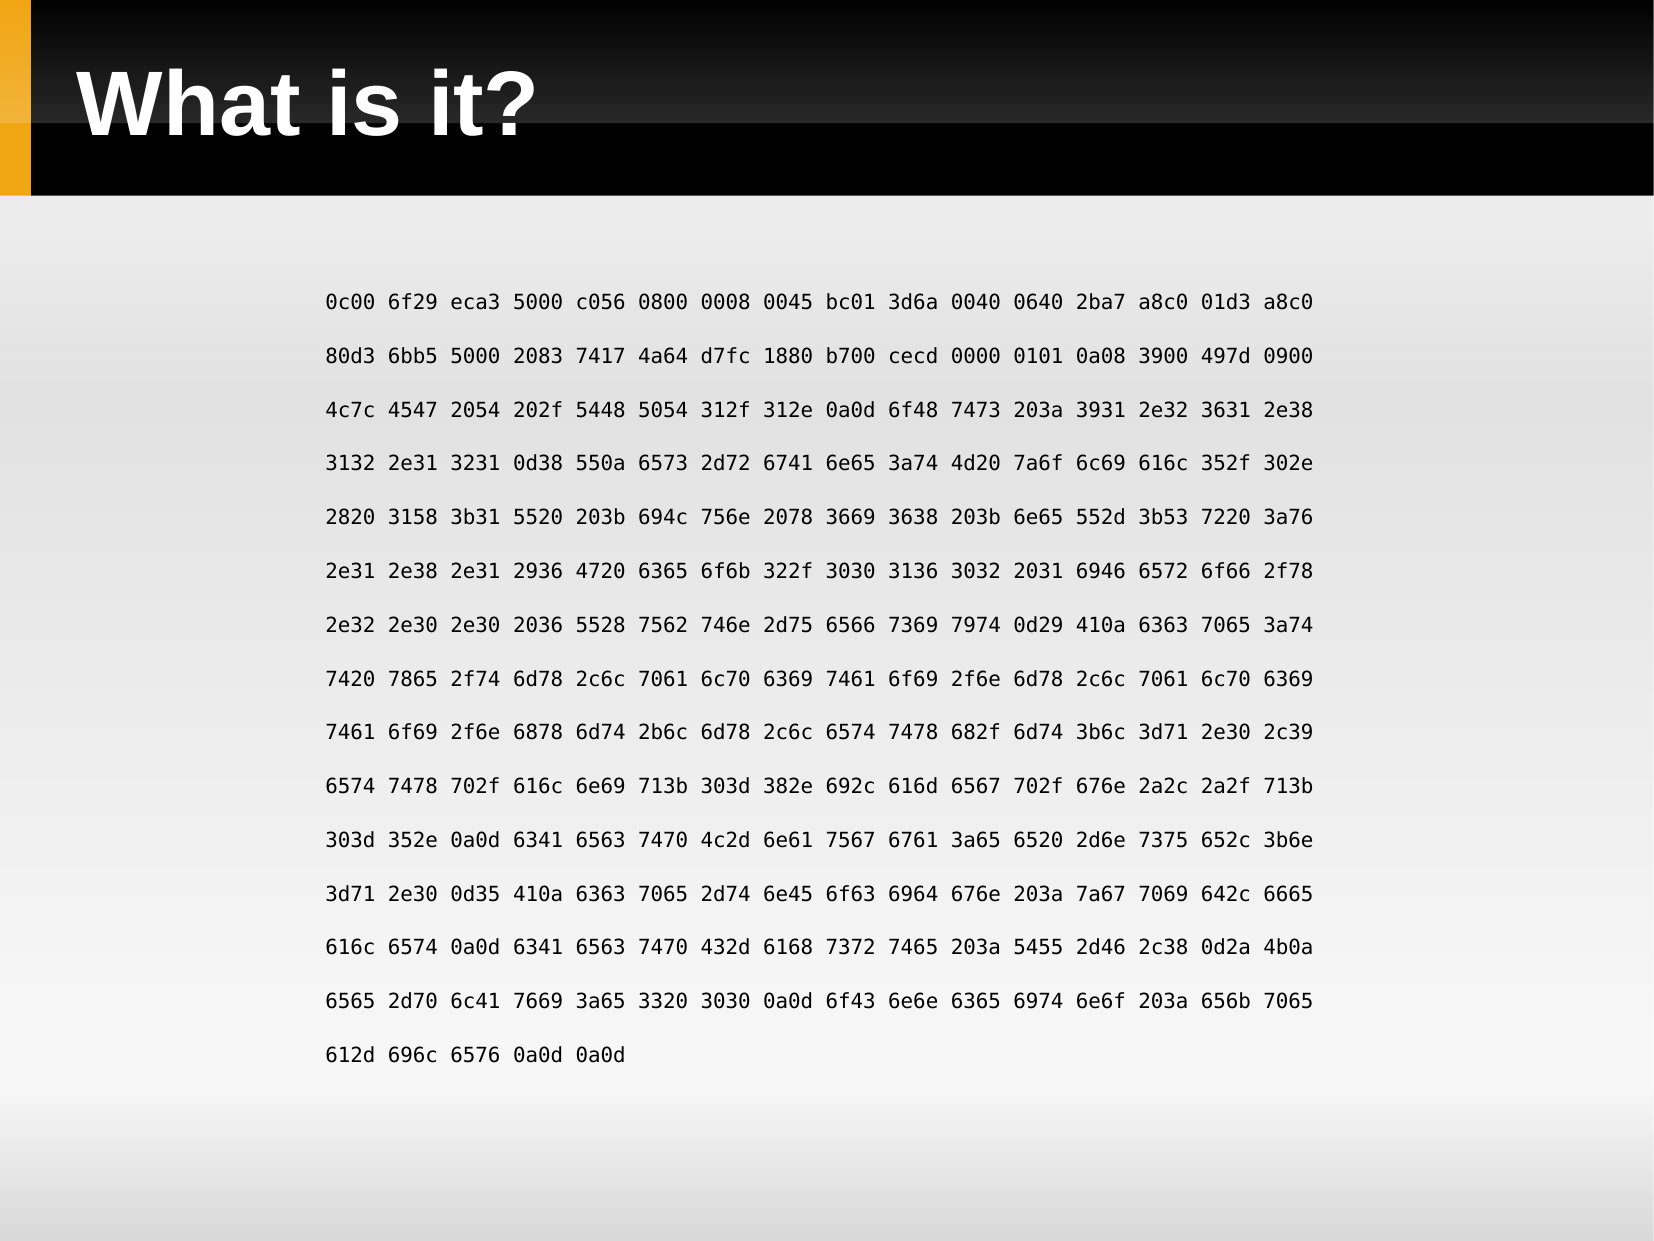

# What is it?
 0c00 6f29 eca3 5000 c056 0800 0008 0045 bc01 3d6a 0040 0640 2ba7 a8c0 01d3 a8c0
 80d3 6bb5 5000 2083 7417 4a64 d7fc 1880 b700 cecd 0000 0101 0a08 3900 497d 0900
 4c7c 4547 2054 202f 5448 5054 312f 312e 0a0d 6f48 7473 203a 3931 2e32 3631 2e38
 3132 2e31 3231 0d38 550a 6573 2d72 6741 6e65 3a74 4d20 7a6f 6c69 616c 352f 302e
 2820 3158 3b31 5520 203b 694c 756e 2078 3669 3638 203b 6e65 552d 3b53 7220 3a76
 2e31 2e38 2e31 2936 4720 6365 6f6b 322f 3030 3136 3032 2031 6946 6572 6f66 2f78
 2e32 2e30 2e30 2036 5528 7562 746e 2d75 6566 7369 7974 0d29 410a 6363 7065 3a74
 7420 7865 2f74 6d78 2c6c 7061 6c70 6369 7461 6f69 2f6e 6d78 2c6c 7061 6c70 6369
 7461 6f69 2f6e 6878 6d74 2b6c 6d78 2c6c 6574 7478 682f 6d74 3b6c 3d71 2e30 2c39
 6574 7478 702f 616c 6e69 713b 303d 382e 692c 616d 6567 702f 676e 2a2c 2a2f 713b
 303d 352e 0a0d 6341 6563 7470 4c2d 6e61 7567 6761 3a65 6520 2d6e 7375 652c 3b6e
 3d71 2e30 0d35 410a 6363 7065 2d74 6e45 6f63 6964 676e 203a 7a67 7069 642c 6665
 616c 6574 0a0d 6341 6563 7470 432d 6168 7372 7465 203a 5455 2d46 2c38 0d2a 4b0a
 6565 2d70 6c41 7669 3a65 3320 3030 0a0d 6f43 6e6e 6365 6974 6e6f 203a 656b 7065
 612d 696c 6576 0a0d 0a0d